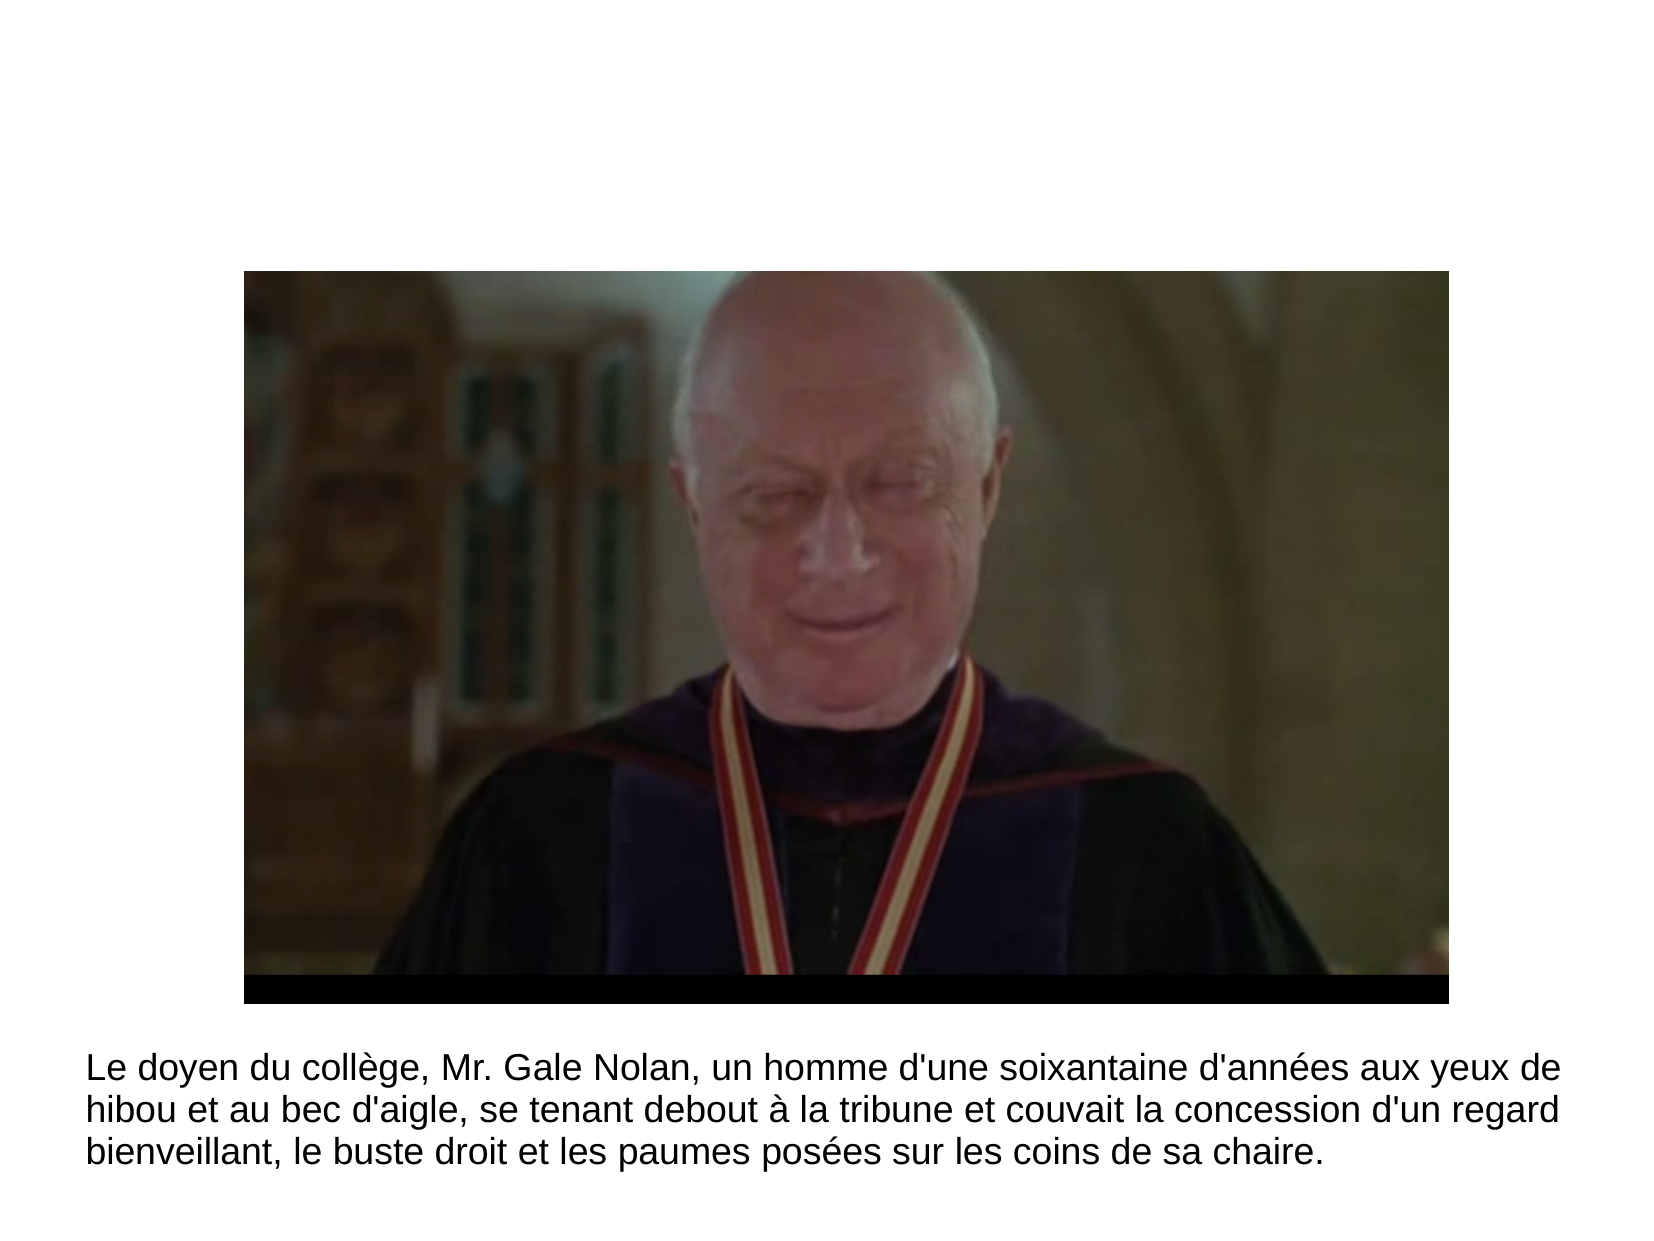

Le doyen du collège, Mr. Gale Nolan, un homme d'une soixantaine d'années aux yeux de hibou et au bec d'aigle, se tenant debout à la tribune et couvait la concession d'un regard bienveillant, le buste droit et les paumes posées sur les coins de sa chaire.